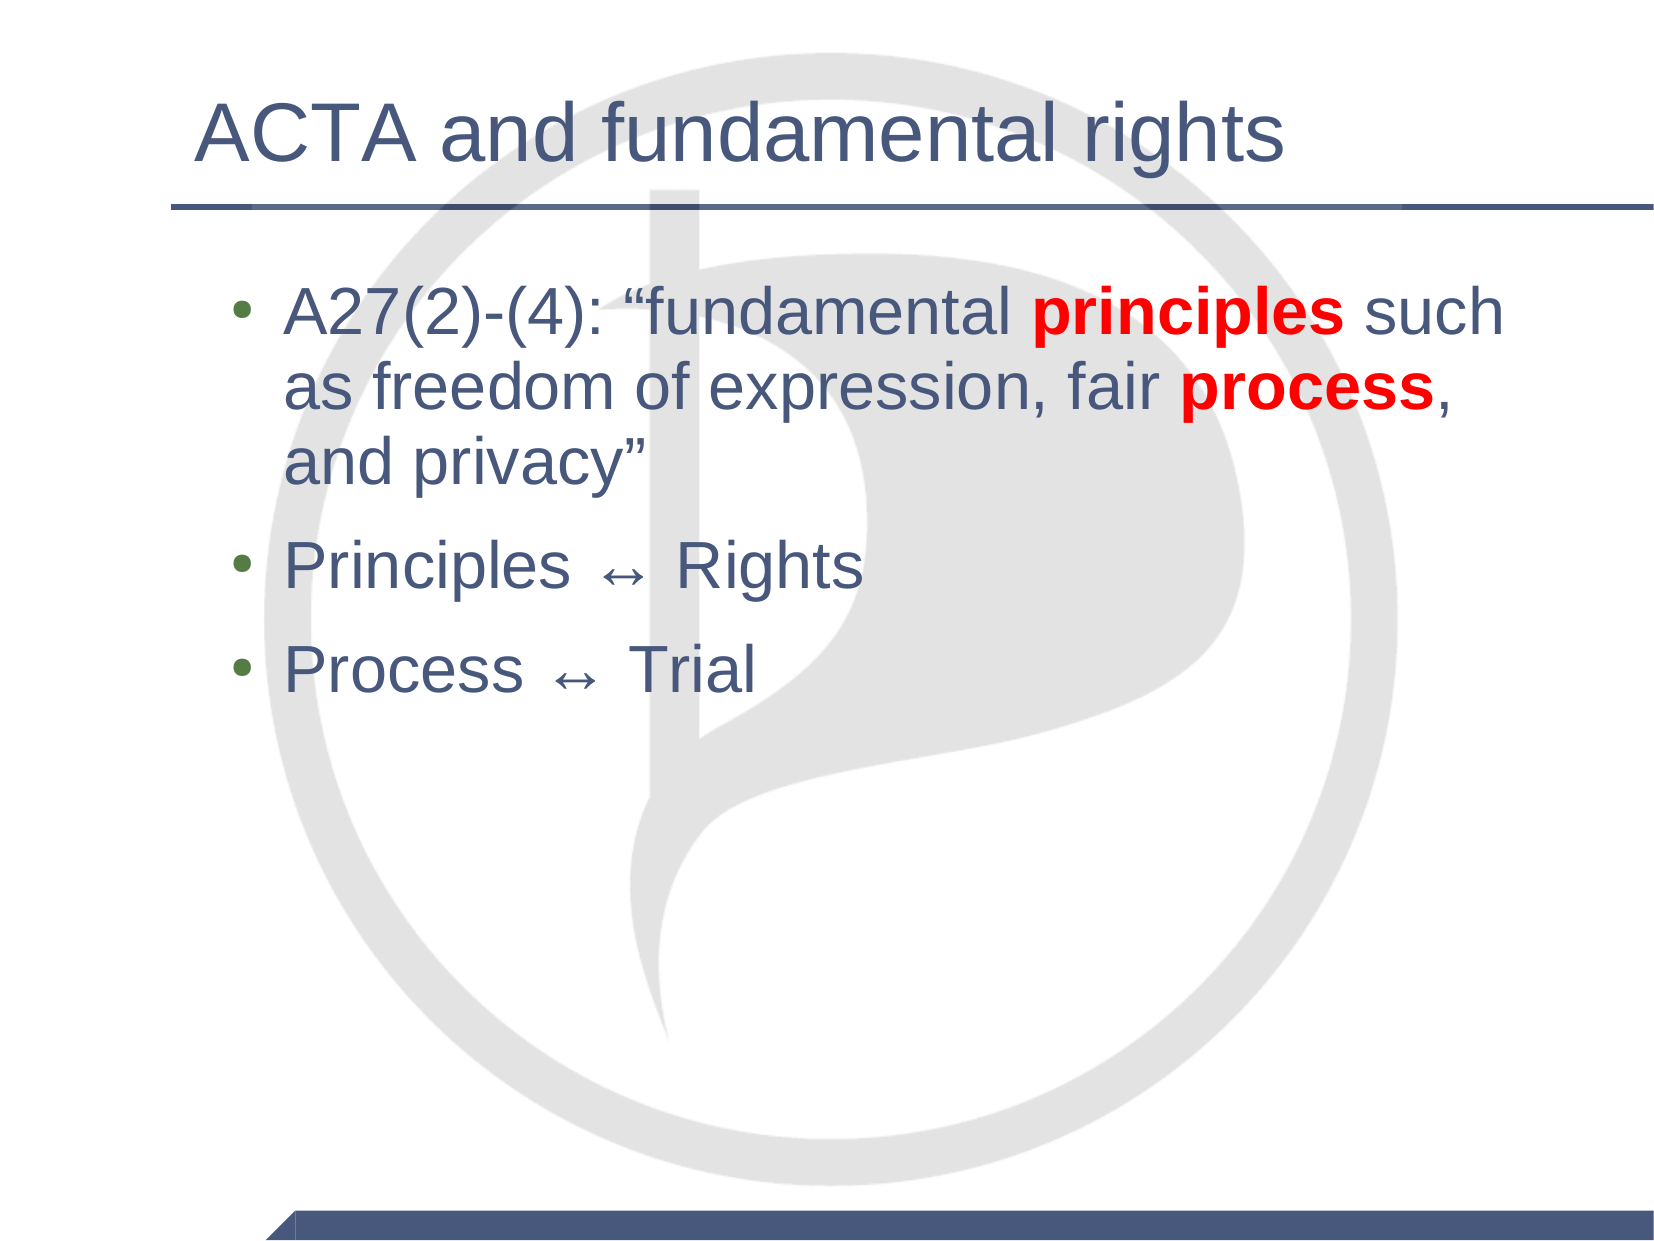

# ACTA and fundamental rights
A27(2)-(4): “fundamental principles such as freedom of expression, fair process, and privacy”
Principles ↔ Rights
Process ↔ Trial